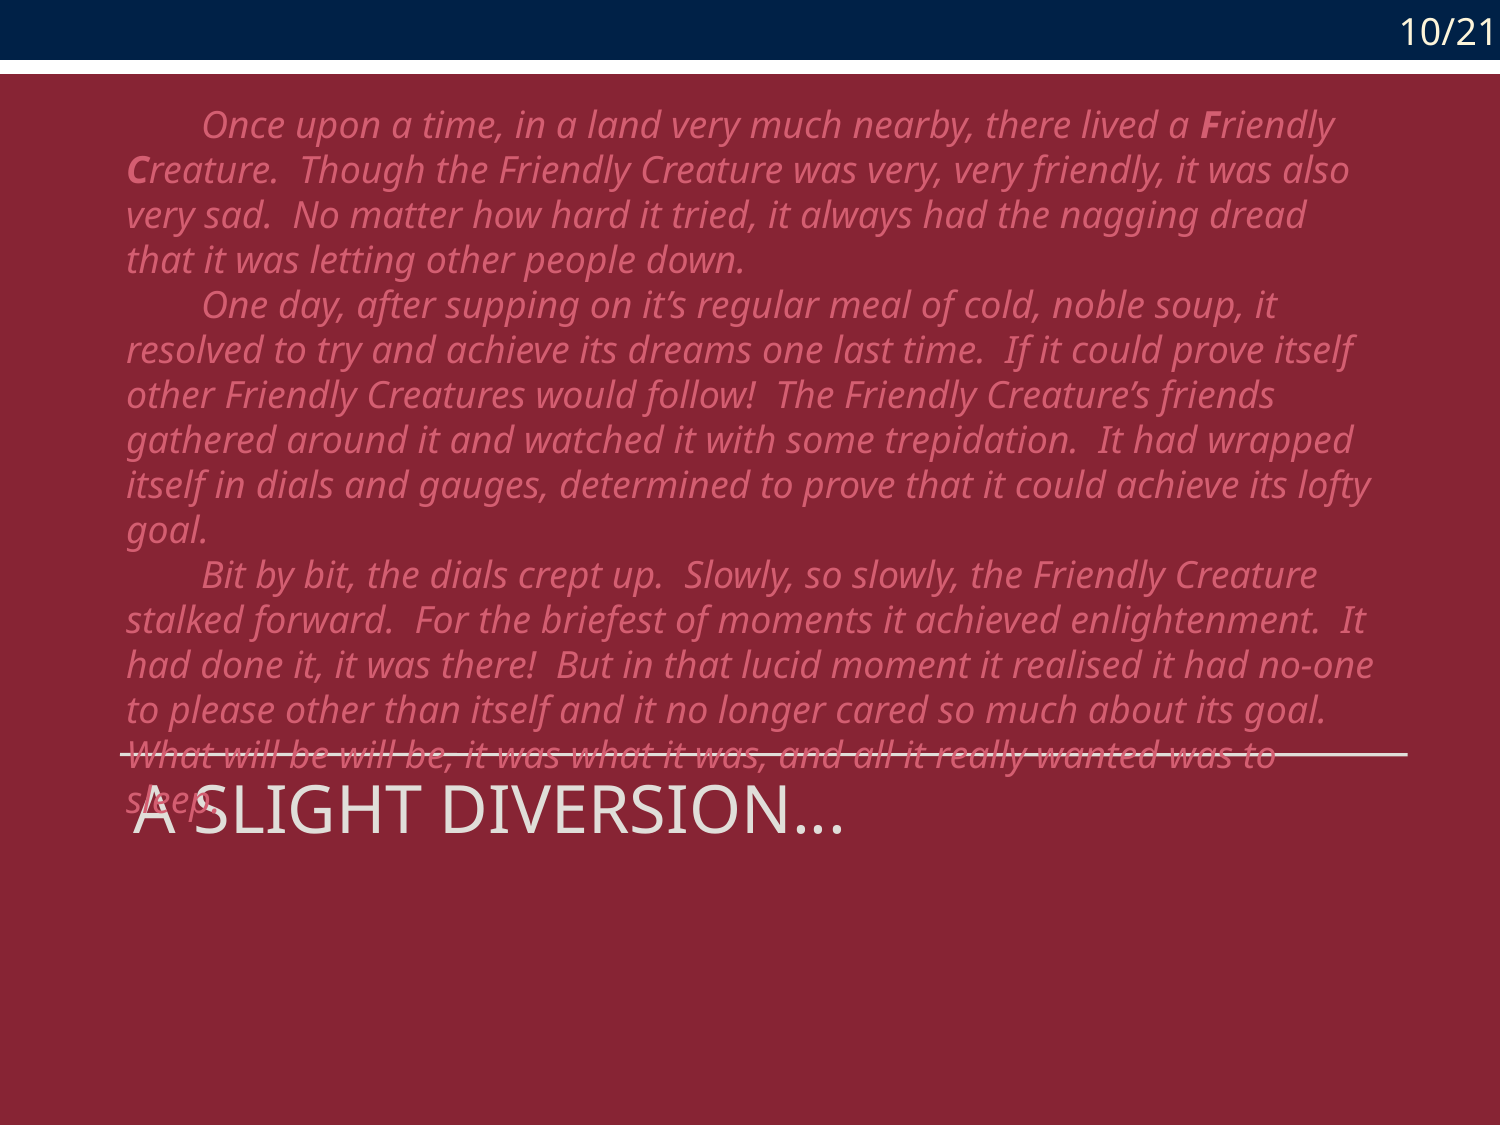

10/21
	Once upon a time, in a land very much nearby, there lived a Friendly Creature. Though the Friendly Creature was very, very friendly, it was also very sad. No matter how hard it tried, it always had the nagging dread that it was letting other people down.
	One day, after supping on it’s regular meal of cold, noble soup, it resolved to try and achieve its dreams one last time. If it could prove itself other Friendly Creatures would follow! The Friendly Creature’s friends gathered around it and watched it with some trepidation. It had wrapped itself in dials and gauges, determined to prove that it could achieve its lofty goal.
	Bit by bit, the dials crept up. Slowly, so slowly, the Friendly Creature stalked forward. For the briefest of moments it achieved enlightenment. It had done it, it was there! But in that lucid moment it realised it had no-one to please other than itself and it no longer cared so much about its goal. What will be will be, it was what it was, and all it really wanted was to sleep.
# A Slight Diversion...